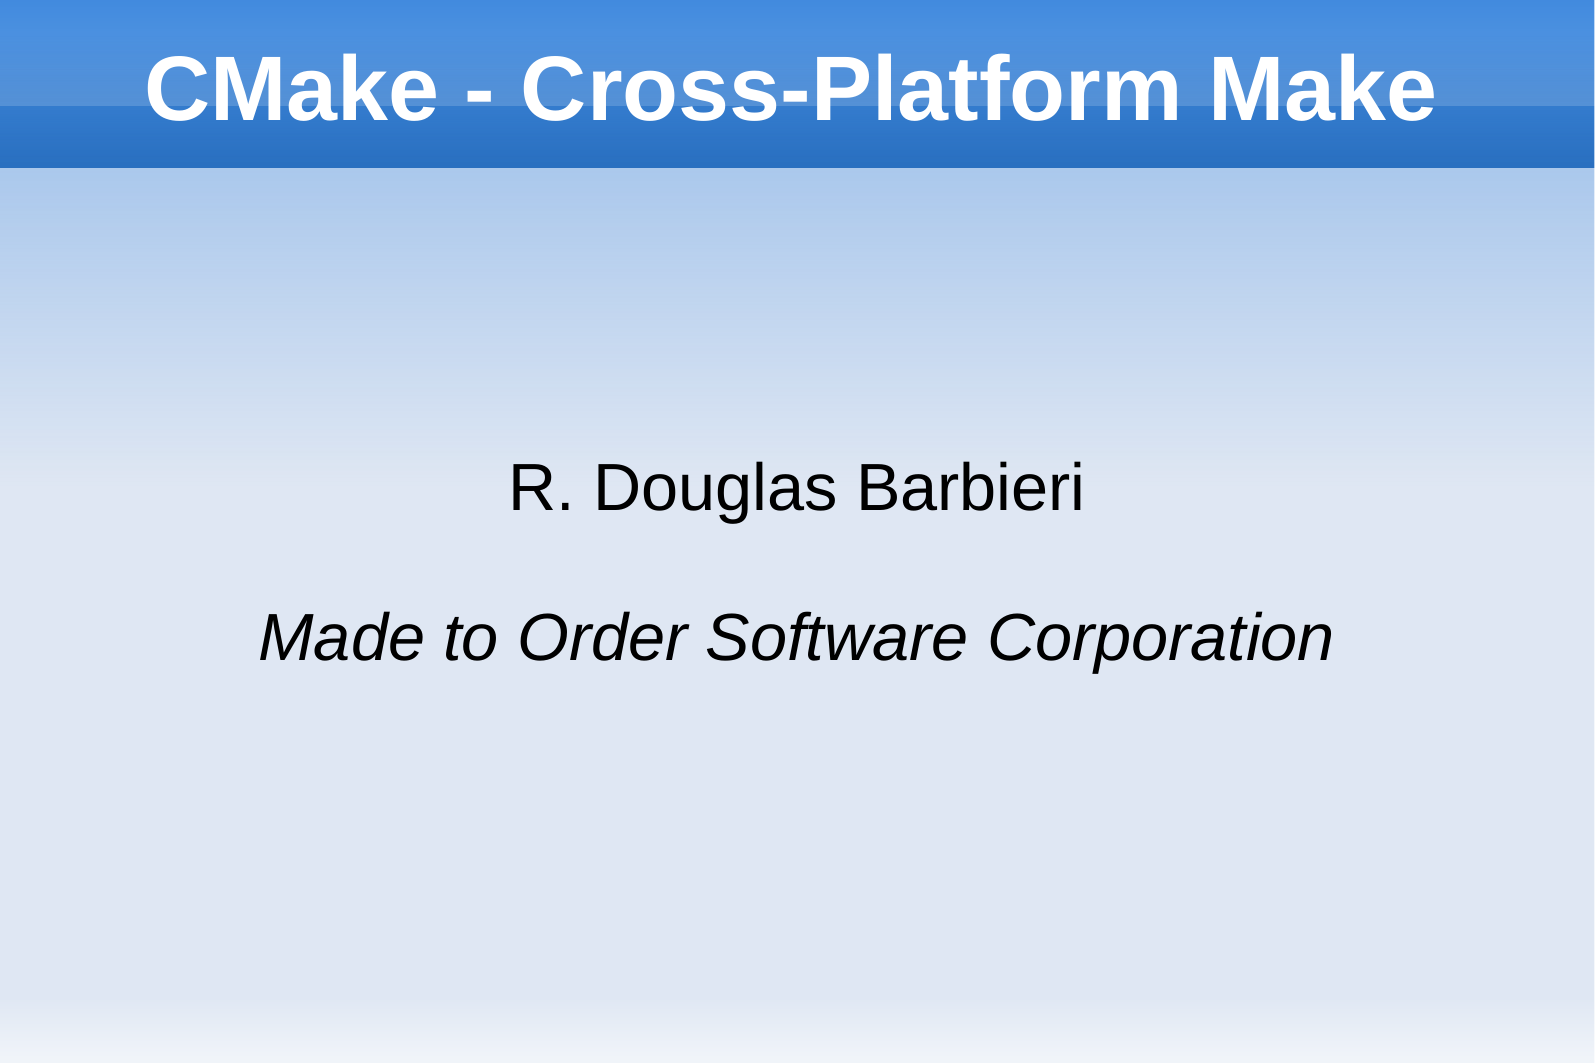

# CMake - Cross-Platform Make
R. Douglas Barbieri
Made to Order Software Corporation